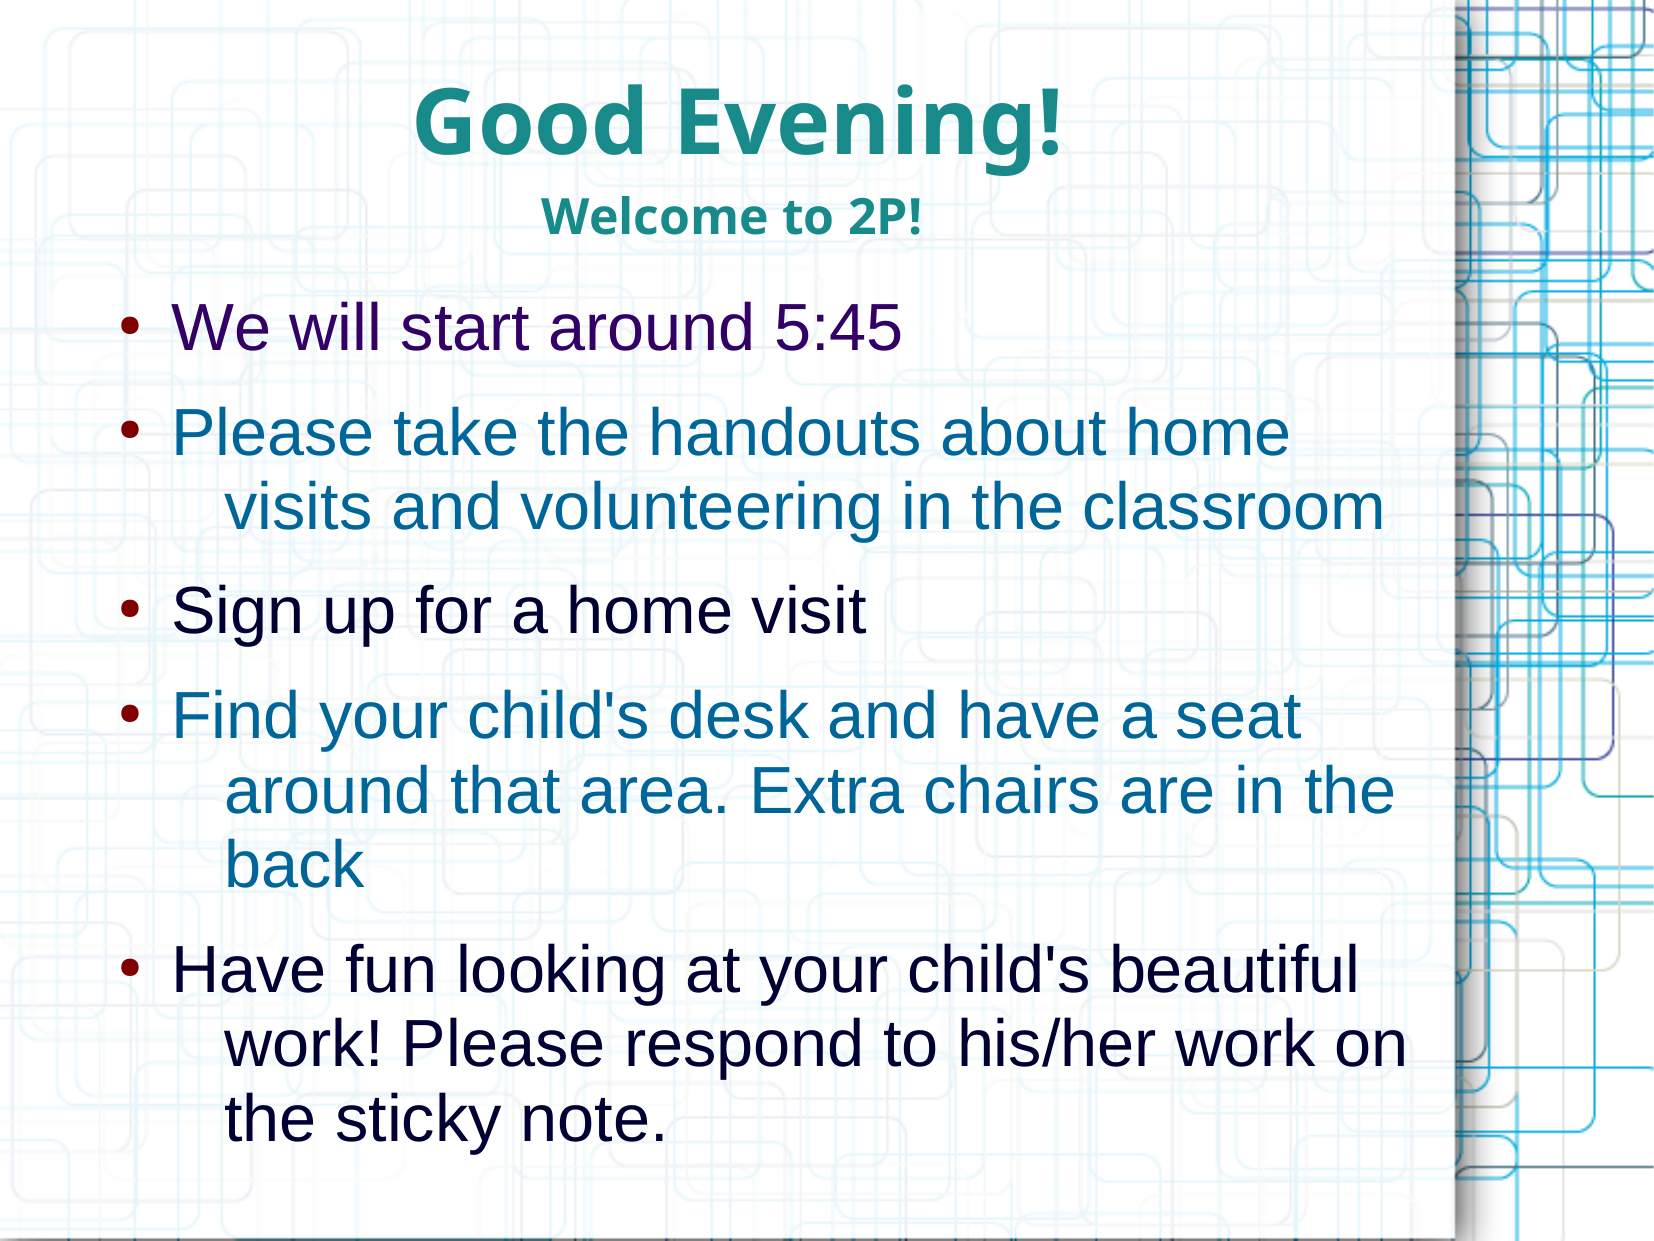

# Good Evening! Welcome to 2P!
We will start around 5:45
Please take the handouts about home visits and volunteering in the classroom
Sign up for a home visit
Find your child's desk and have a seat around that area. Extra chairs are in the back
Have fun looking at your child's beautiful work! Please respond to his/her work on the sticky note.